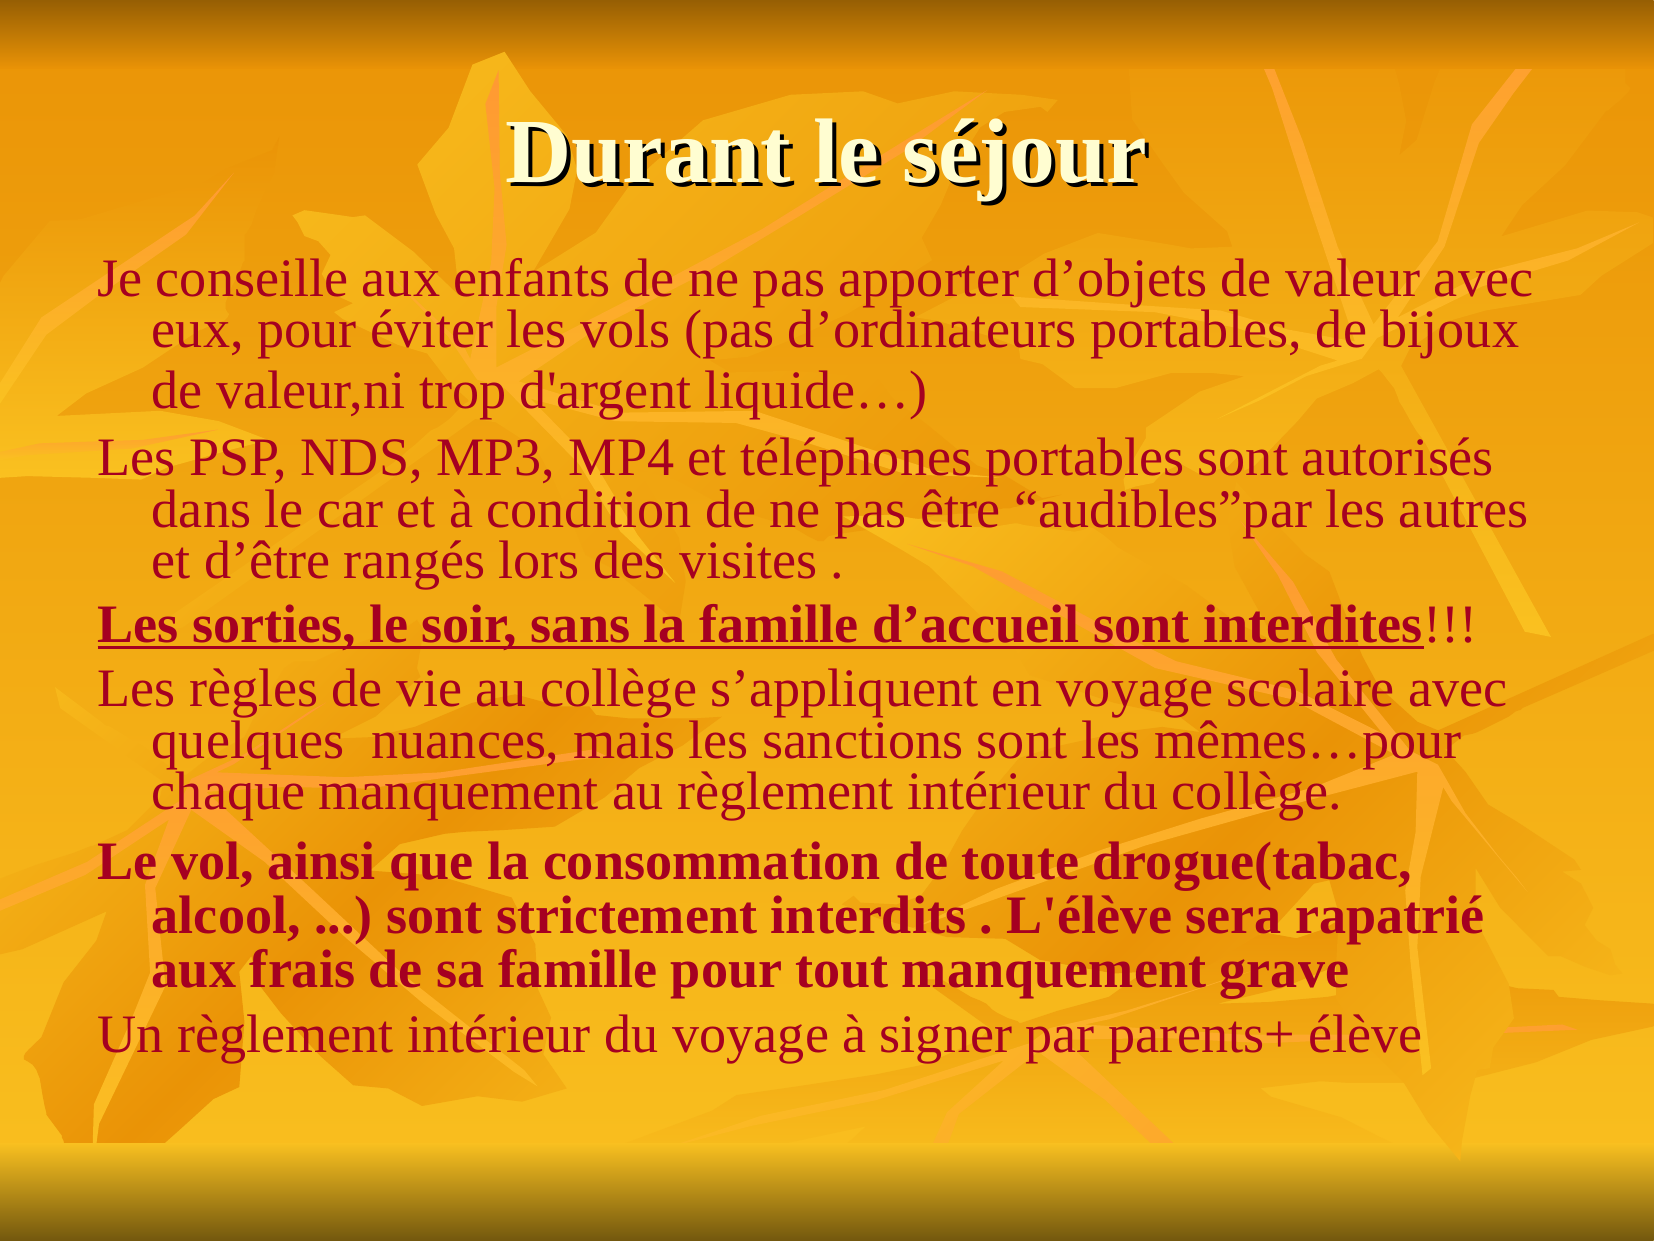

# Durant le séjour
Je conseille aux enfants de ne pas apporter d’objets de valeur avec eux, pour éviter les vols (pas d’ordinateurs portables, de bijoux de valeur,ni trop d'argent liquide…)‏
Les PSP, NDS, MP3, MP4 et téléphones portables sont autorisés dans le car et à condition de ne pas être “audibles”par les autres et d’être rangés lors des visites .
Les sorties, le soir, sans la famille d’accueil sont interdites!!!
Les règles de vie au collège s’appliquent en voyage scolaire avec quelques nuances, mais les sanctions sont les mêmes…pour chaque manquement au règlement intérieur du collège.
Le vol, ainsi que la consommation de toute drogue(tabac, alcool, ...) sont strictement interdits . L'élève sera rapatrié aux frais de sa famille pour tout manquement grave
Un règlement intérieur du voyage à signer par parents+ élève